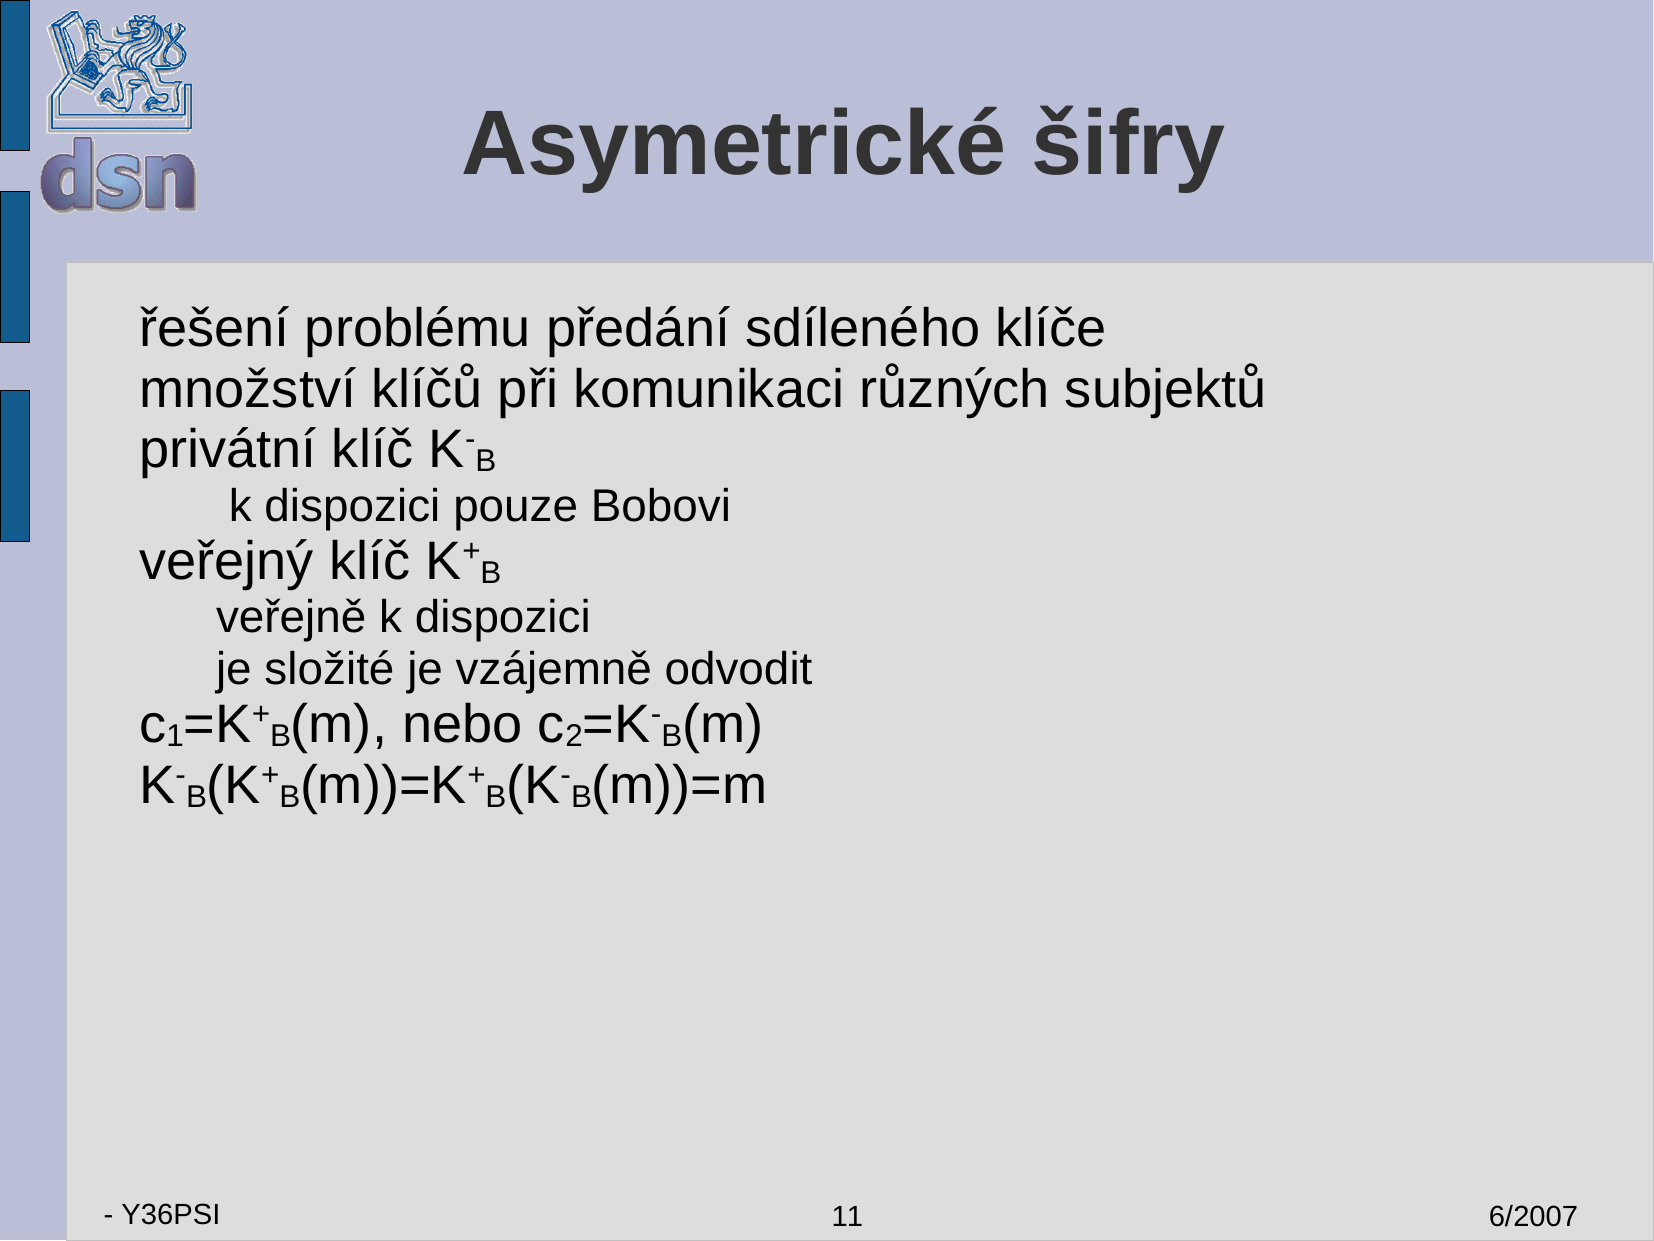

# Asymetrické šifry
řešení problému předání sdíleného klíče
množství klíčů při komunikaci různých subjektů
privátní klíč K-B
 k dispozici pouze Bobovi
veřejný klíč K+B
veřejně k dispozici
je složité je vzájemně odvodit
c1=K+B(m), nebo c2=K-B(m)
K-B(K+B(m))=K+B(K-B(m))=m